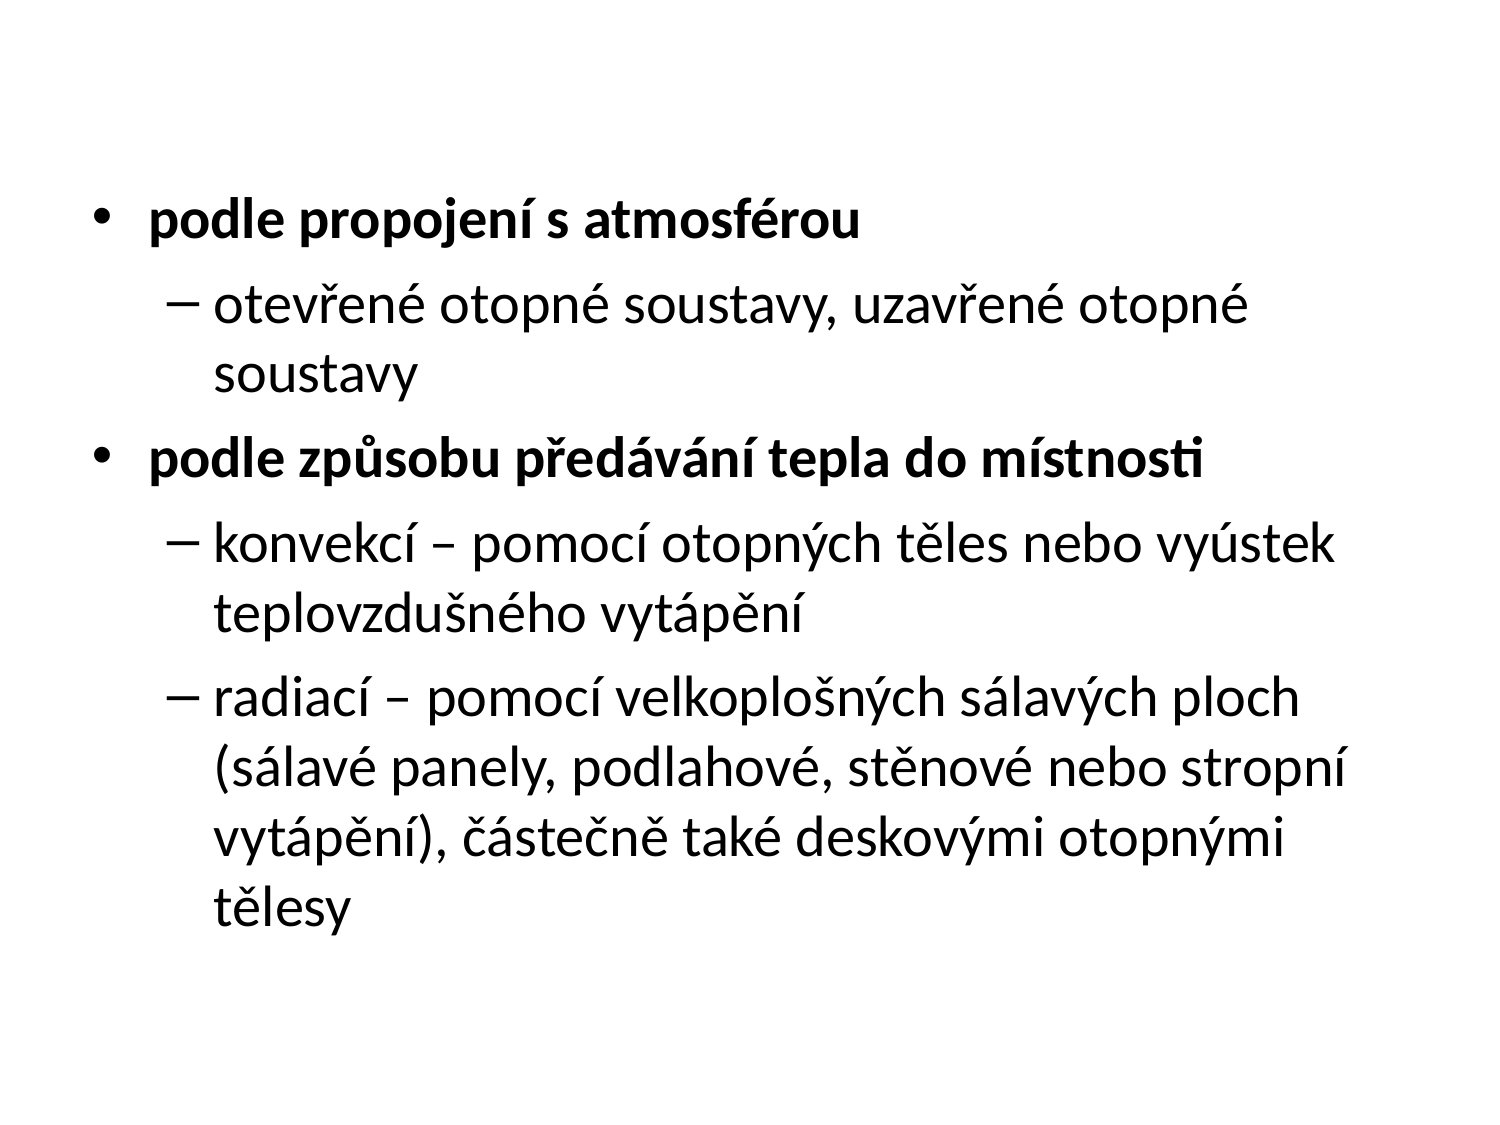

#
podle propojení s atmosférou
otevřené otopné soustavy, uzavřené otopné soustavy
podle způsobu předávání tepla do místnosti
konvekcí – pomocí otopných těles nebo vyústek teplovzdušného vytápění
radiací – pomocí velkoplošných sálavých ploch (sálavé panely, podlahové, stěnové nebo stropní vytápění), částečně také deskovými otopnými tělesy